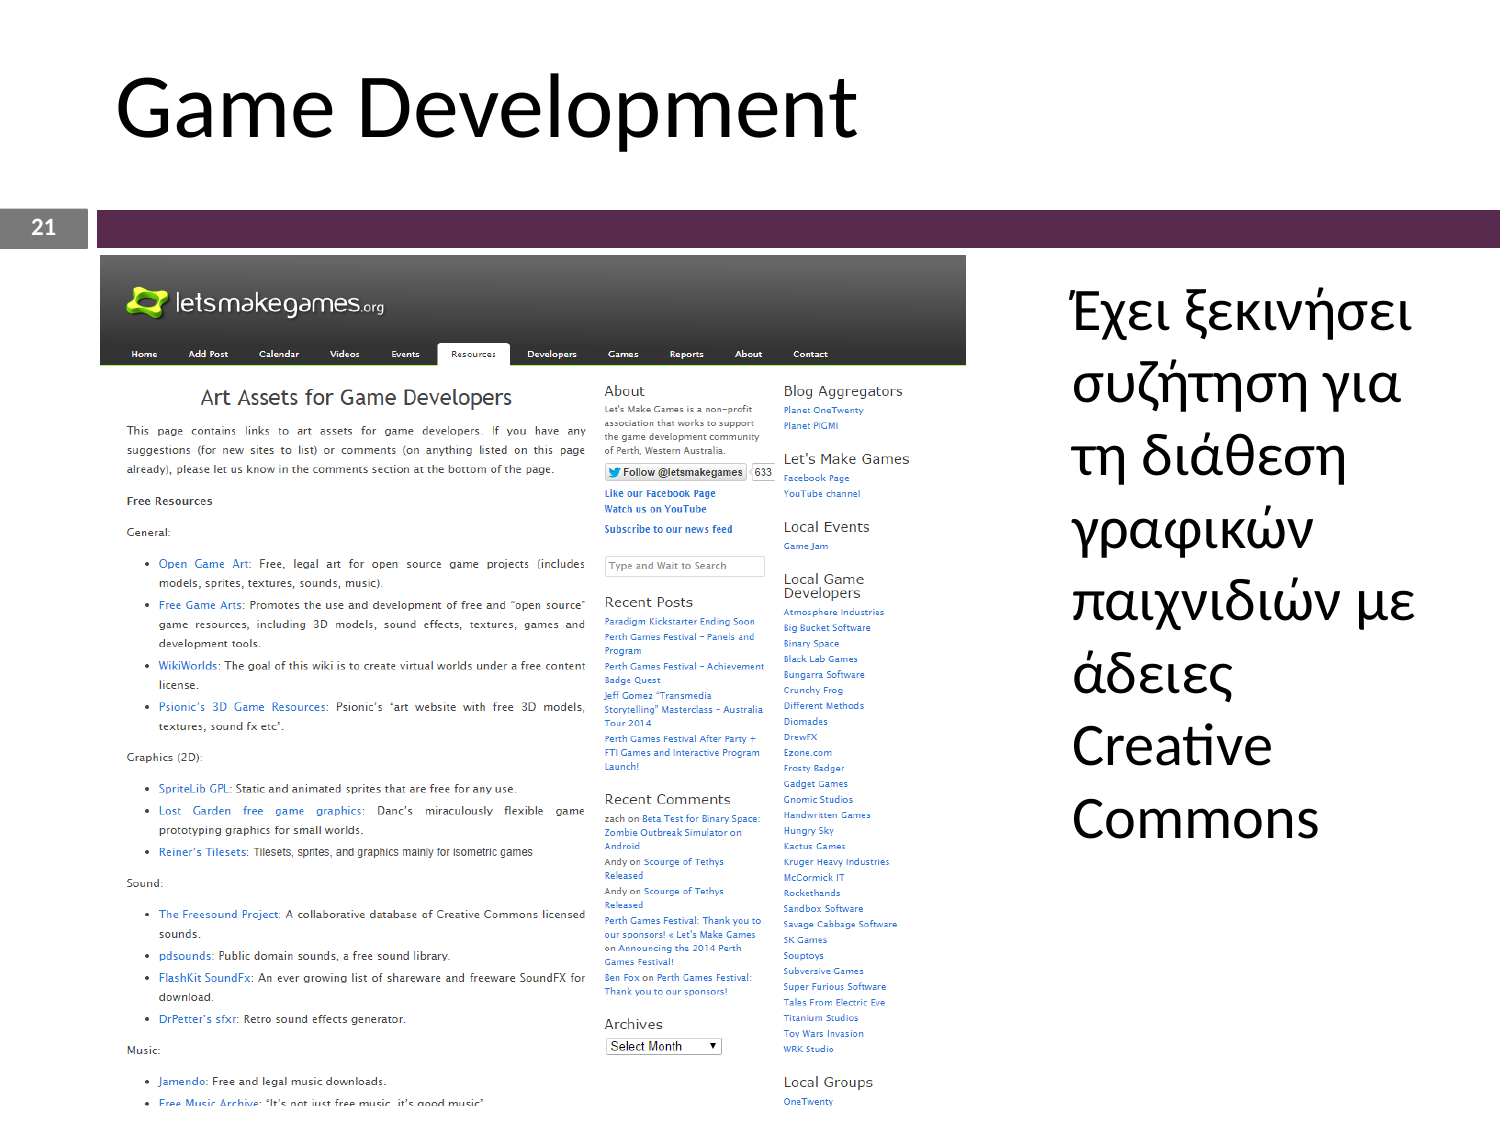

# Game Development
Έχει ξεκινήσει συζήτηση για τη διάθεση γραφικών παιχνιδιών με άδειες Creative Commons